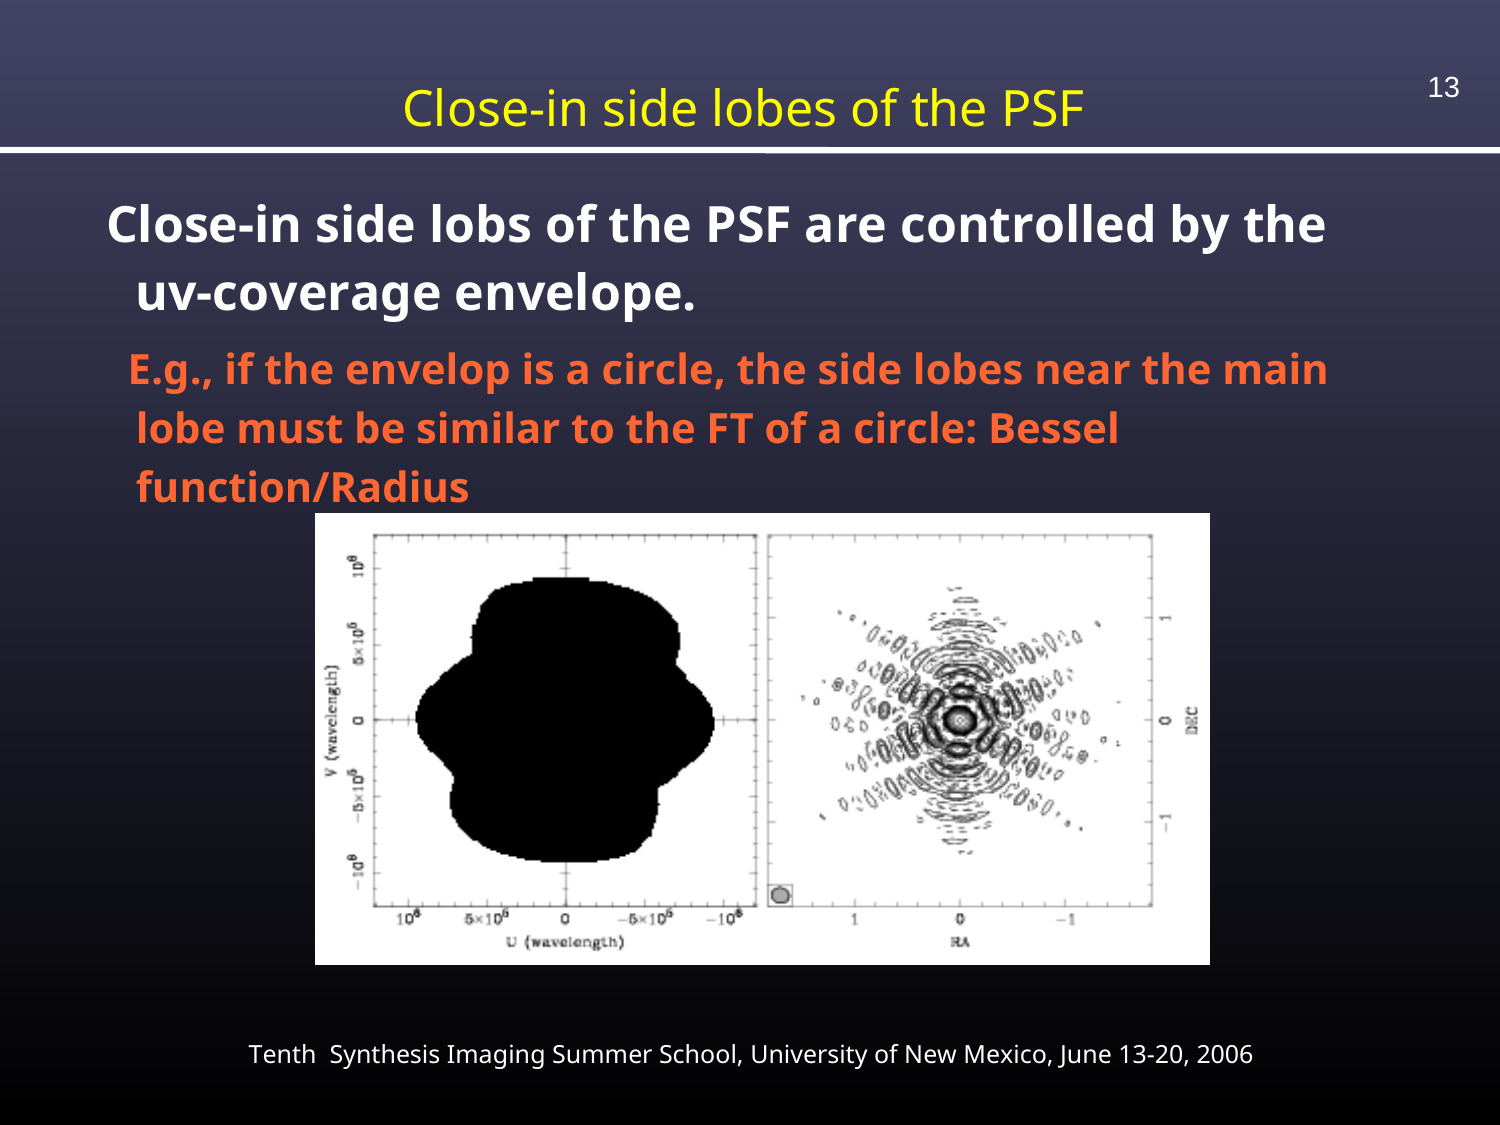

# Close-in side lobes of the PSF
Close-in side lobs of the PSF are controlled by the uv-coverage envelope.
 E.g., if the envelop is a circle, the side lobes near the main lobe must be similar to the FT of a circle: Bessel function/Radius